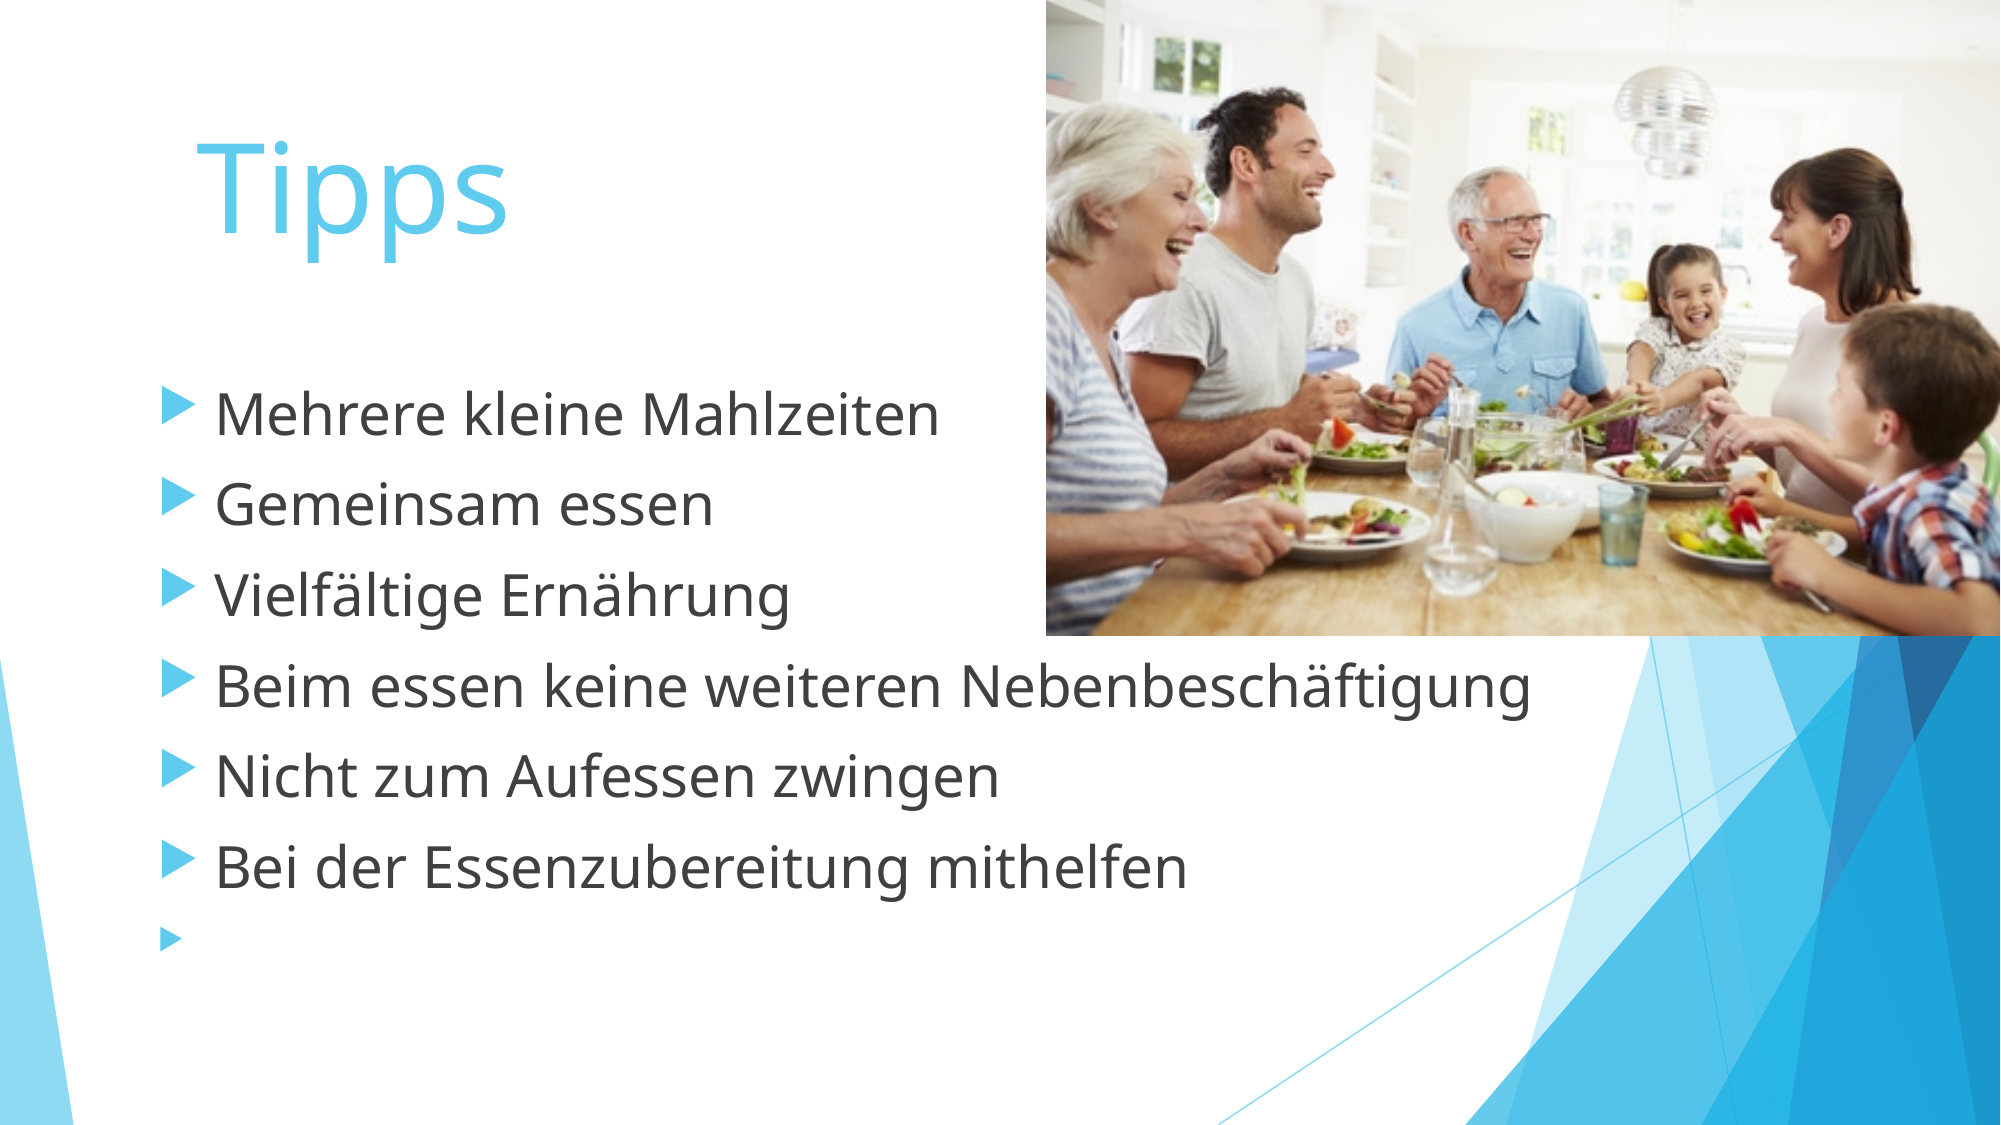

# Tipps
Mehrere kleine Mahlzeiten
Gemeinsam essen
Vielfältige Ernährung
Beim essen keine weiteren Nebenbeschäftigung
Nicht zum Aufessen zwingen
Bei der Essenzubereitung mithelfen